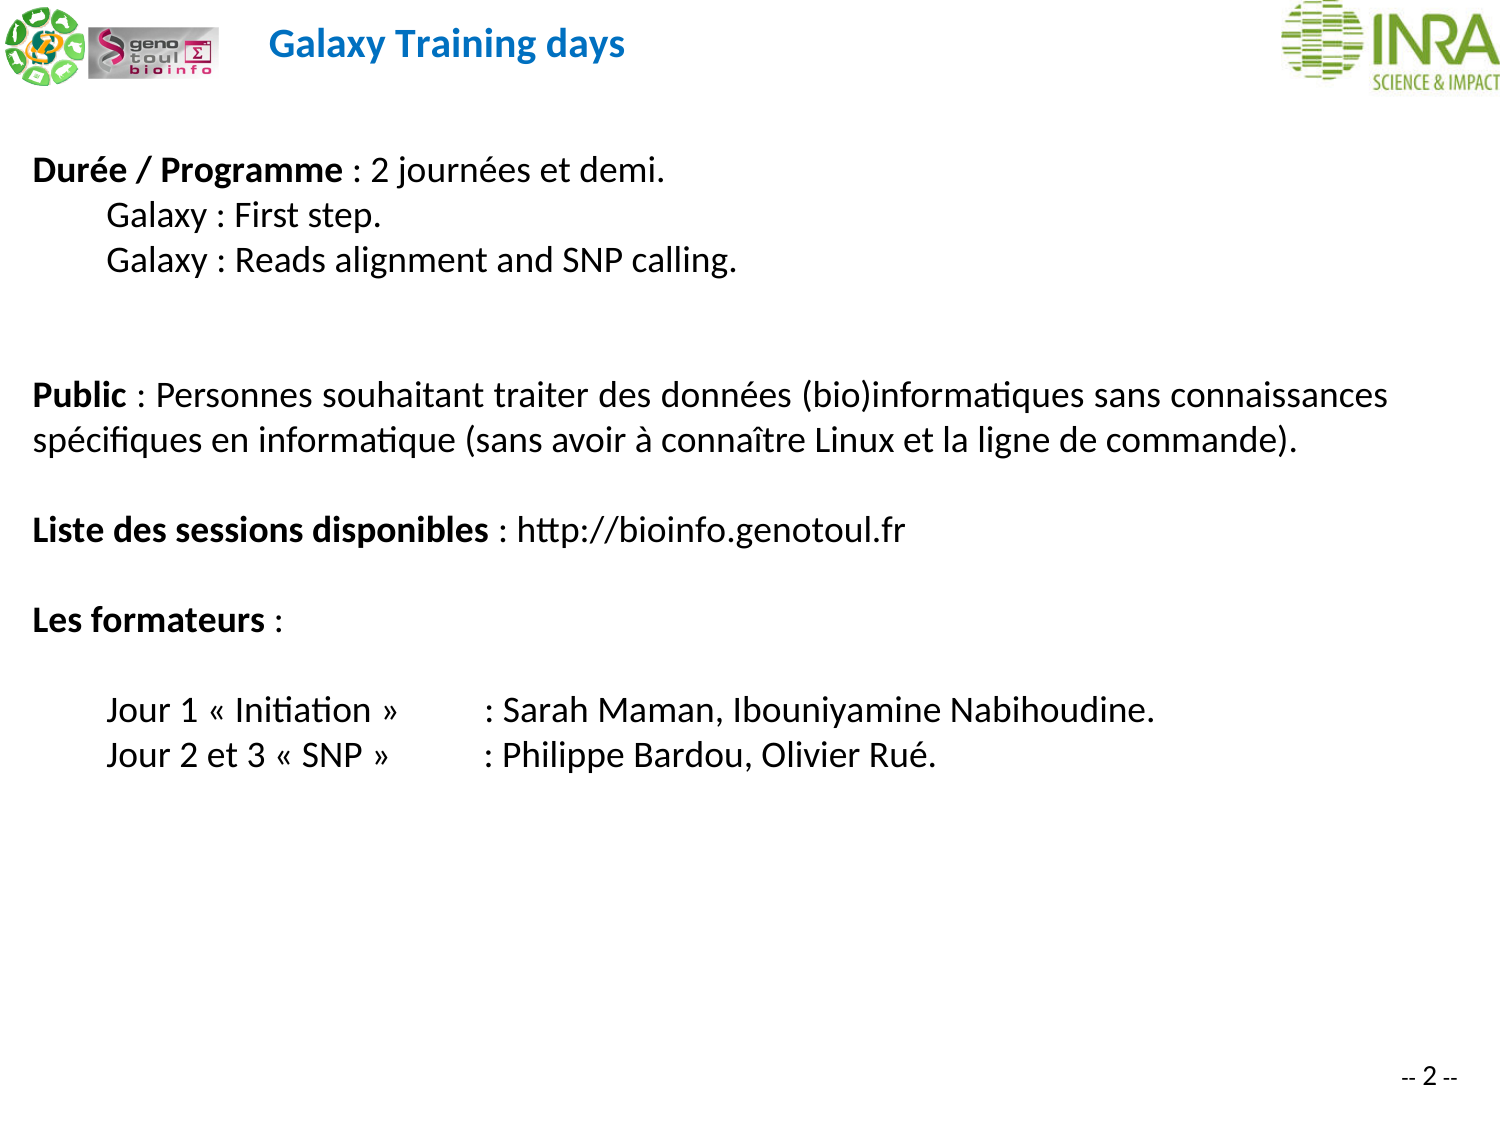

Galaxy Training days
Durée / Programme : 2 journées et demi.
	Galaxy : First step.
	Galaxy : Reads alignment and SNP calling.
Public : Personnes souhaitant traiter des données (bio)informatiques sans connaissances spécifiques en informatique (sans avoir à connaître Linux et la ligne de commande).
Liste des sessions disponibles : http://bioinfo.genotoul.fr
Les formateurs :
	Jour 1 « Initiation » : Sarah Maman, Ibouniyamine Nabihoudine.
	Jour 2 et 3 « SNP » : Philippe Bardou, Olivier Rué.